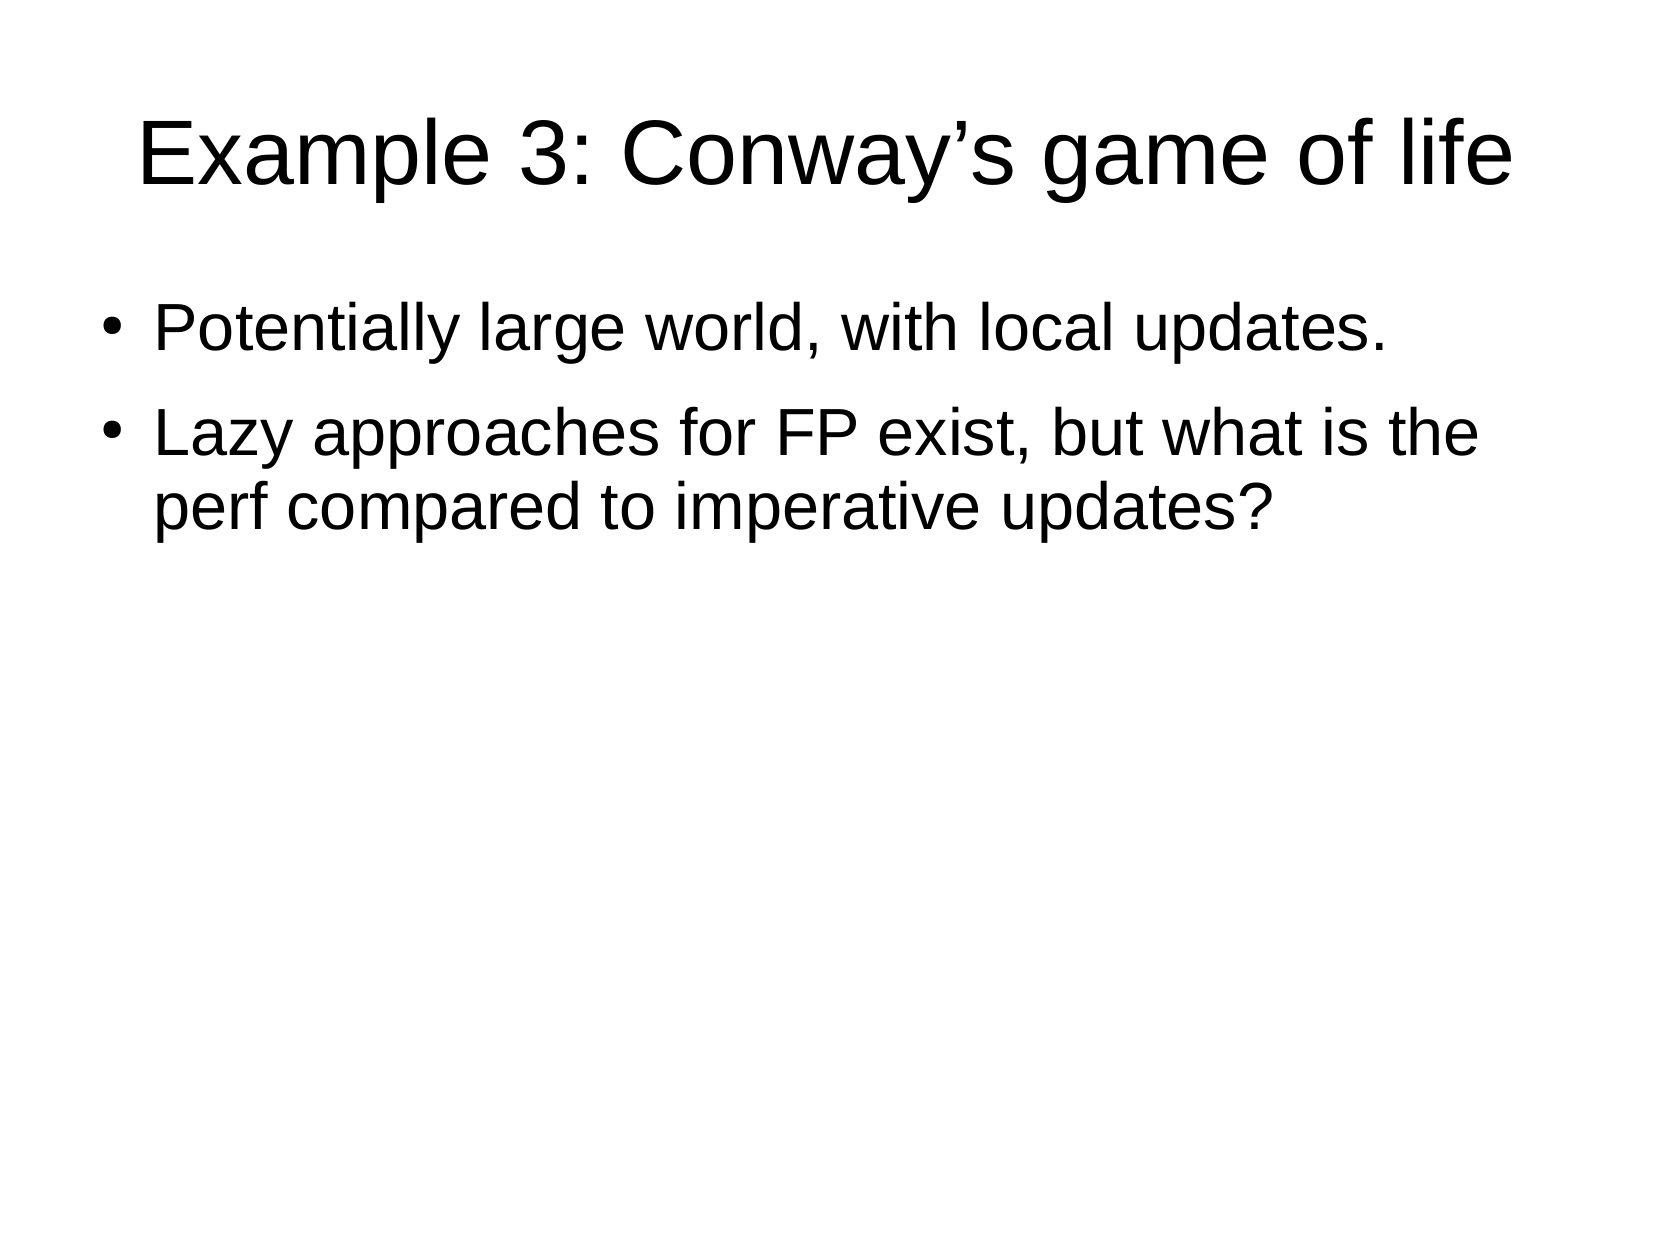

# Example 3: Conway’s game of life
Potentially large world, with local updates.
Lazy approaches for FP exist, but what is the perf compared to imperative updates?